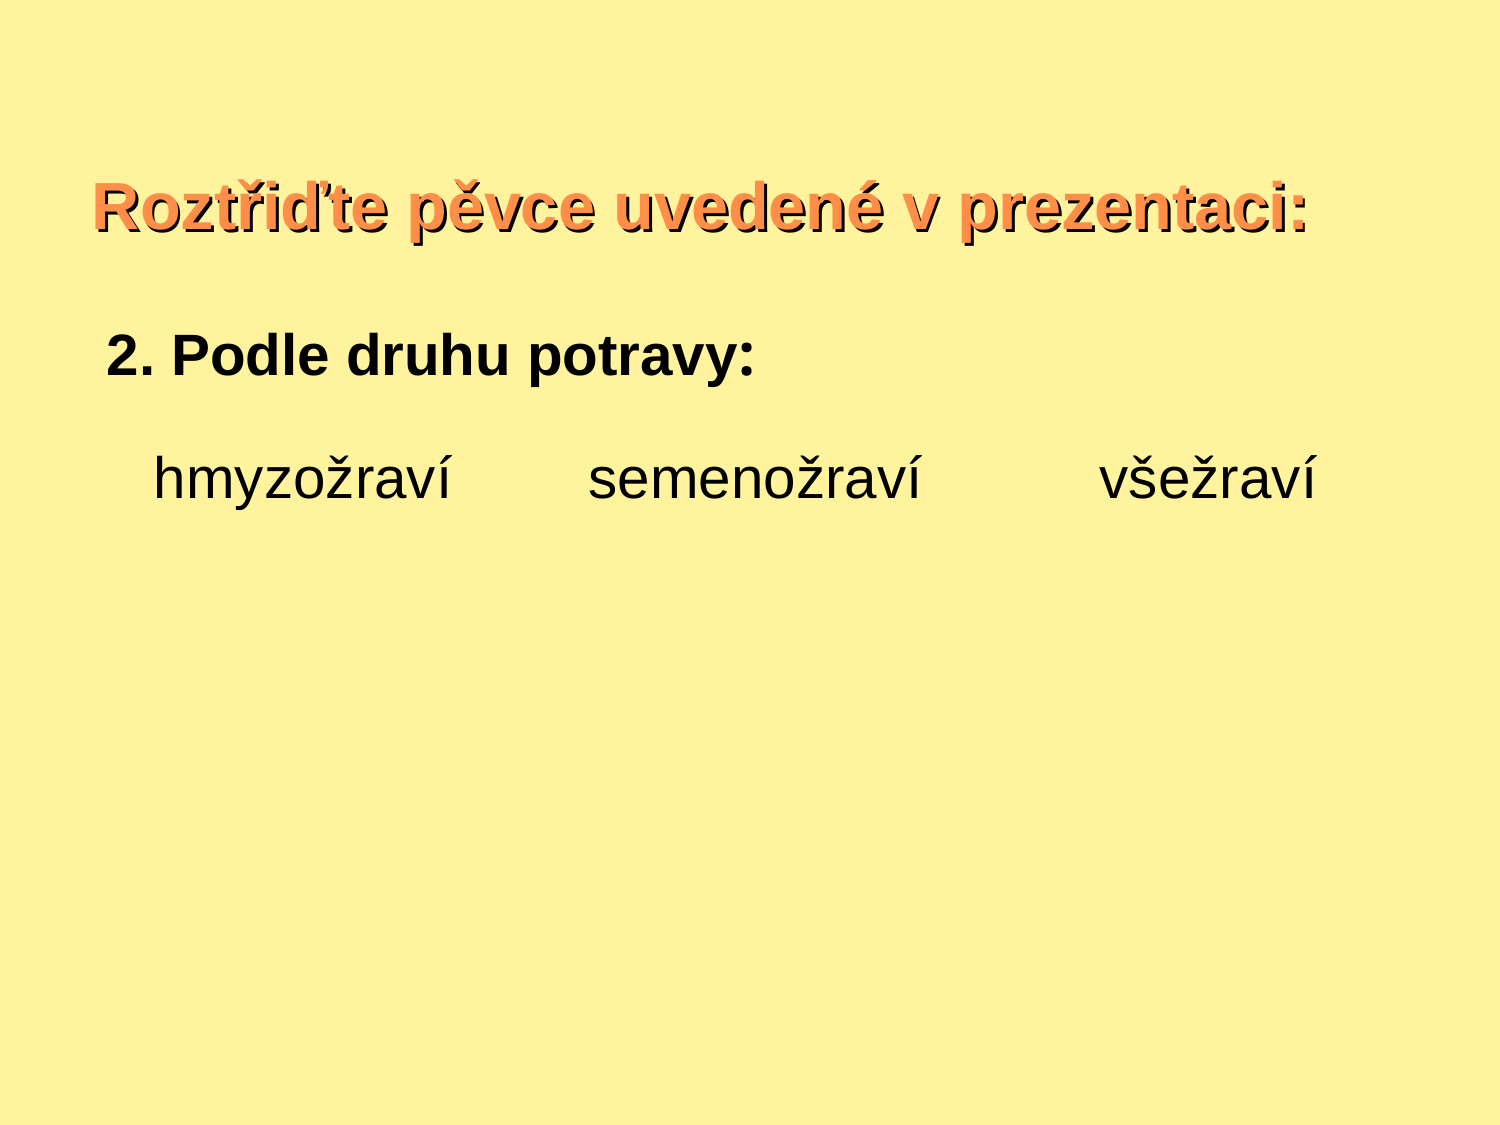

# Roztřiďte pěvce uvedené v prezentaci:
2. Podle druhu potravy:
| hmyzožraví | semenožraví | všežraví |
| --- | --- | --- |
| | | |